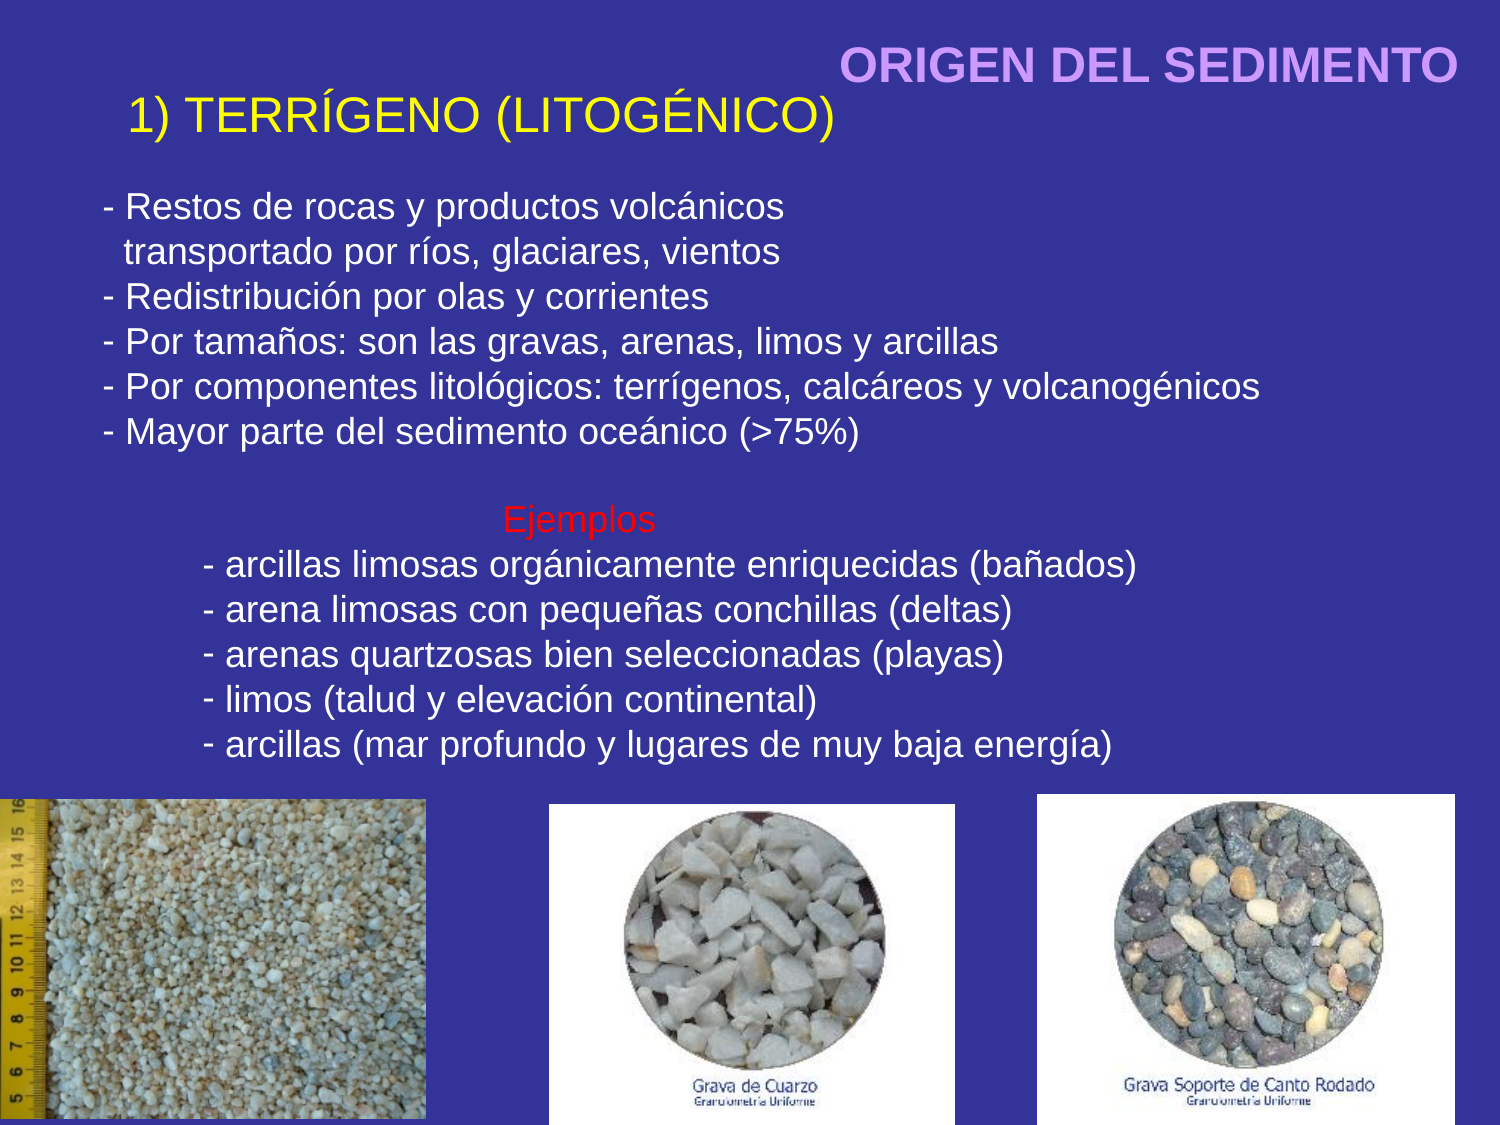

ORIGEN DEL SEDIMENTO
1) TERRÍGENO (LITOGÉNICO)
- Restos de rocas y productos volcánicos
 transportado por ríos, glaciares, vientos
 Redistribución por olas y corrientes
 Por tamaños: son las gravas, arenas, limos y arcillas
 Por componentes litológicos: terrígenos, calcáreos y volcanogénicos
 Mayor parte del sedimento oceánico (>75%)
		Ejemplos
- arcillas limosas orgánicamente enriquecidas (bañados)
- arena limosas con pequeñas conchillas (deltas)
 arenas quartzosas bien seleccionadas (playas)
 limos (talud y elevación continental)
 arcillas (mar profundo y lugares de muy baja energía)